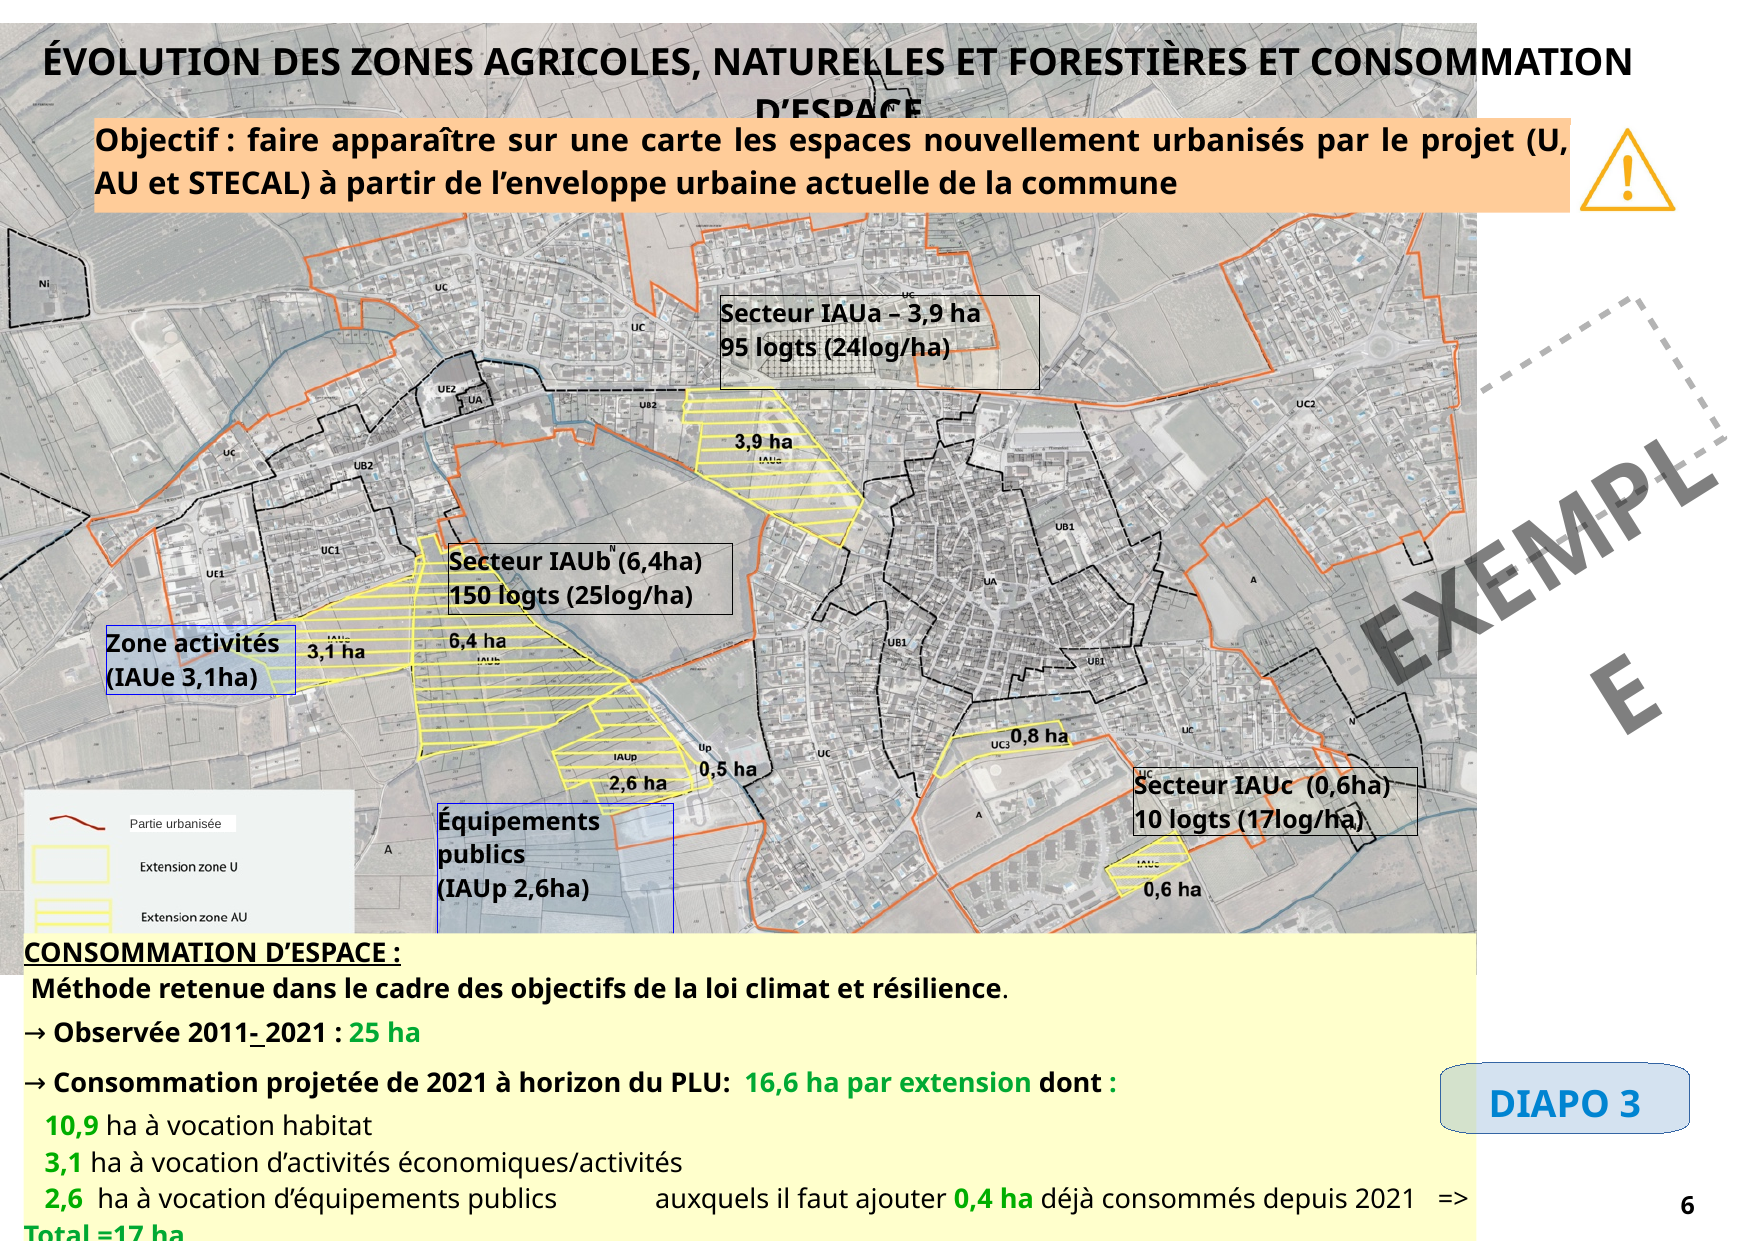

ÉVOLUTION DES ZONES AGRICOLES, NATURELLES ET FORESTIÈRES ET CONSOMMATION D’ESPACE
Objectif : faire apparaître sur une carte les espaces nouvellement urbanisés par le projet (U, AU et STECAL) à partir de l’enveloppe urbaine actuelle de la commune
Secteur IAUa – 3,9 ha
95 logts (24log/ha)
 EXEMPLE
Secteur IAUb (6,4ha)
150 logts (25log/ha)
Zone activités
(IAUe 3,1ha)
Secteur IAUc (0,6ha)
10 logts (17log/ha)
Équipements publics
(IAUp 2,6ha)
Partie urbanisée
CONSOMMATION D’ESPACE :
 Méthode retenue dans le cadre des objectifs de la loi climat et résilience.
→ Observée 2011- 2021 : 25 ha
→ Consommation projetée de 2021 à horizon du PLU: 16,6 ha par extension dont :
 10,9 ha à vocation habitat
 3,1 ha à vocation d’activités économiques/activités
 2,6 ha à vocation d’équipements publics auxquels il faut ajouter 0,4 ha déjà consommés depuis 2021 => Total =17 ha
DIAPO 3